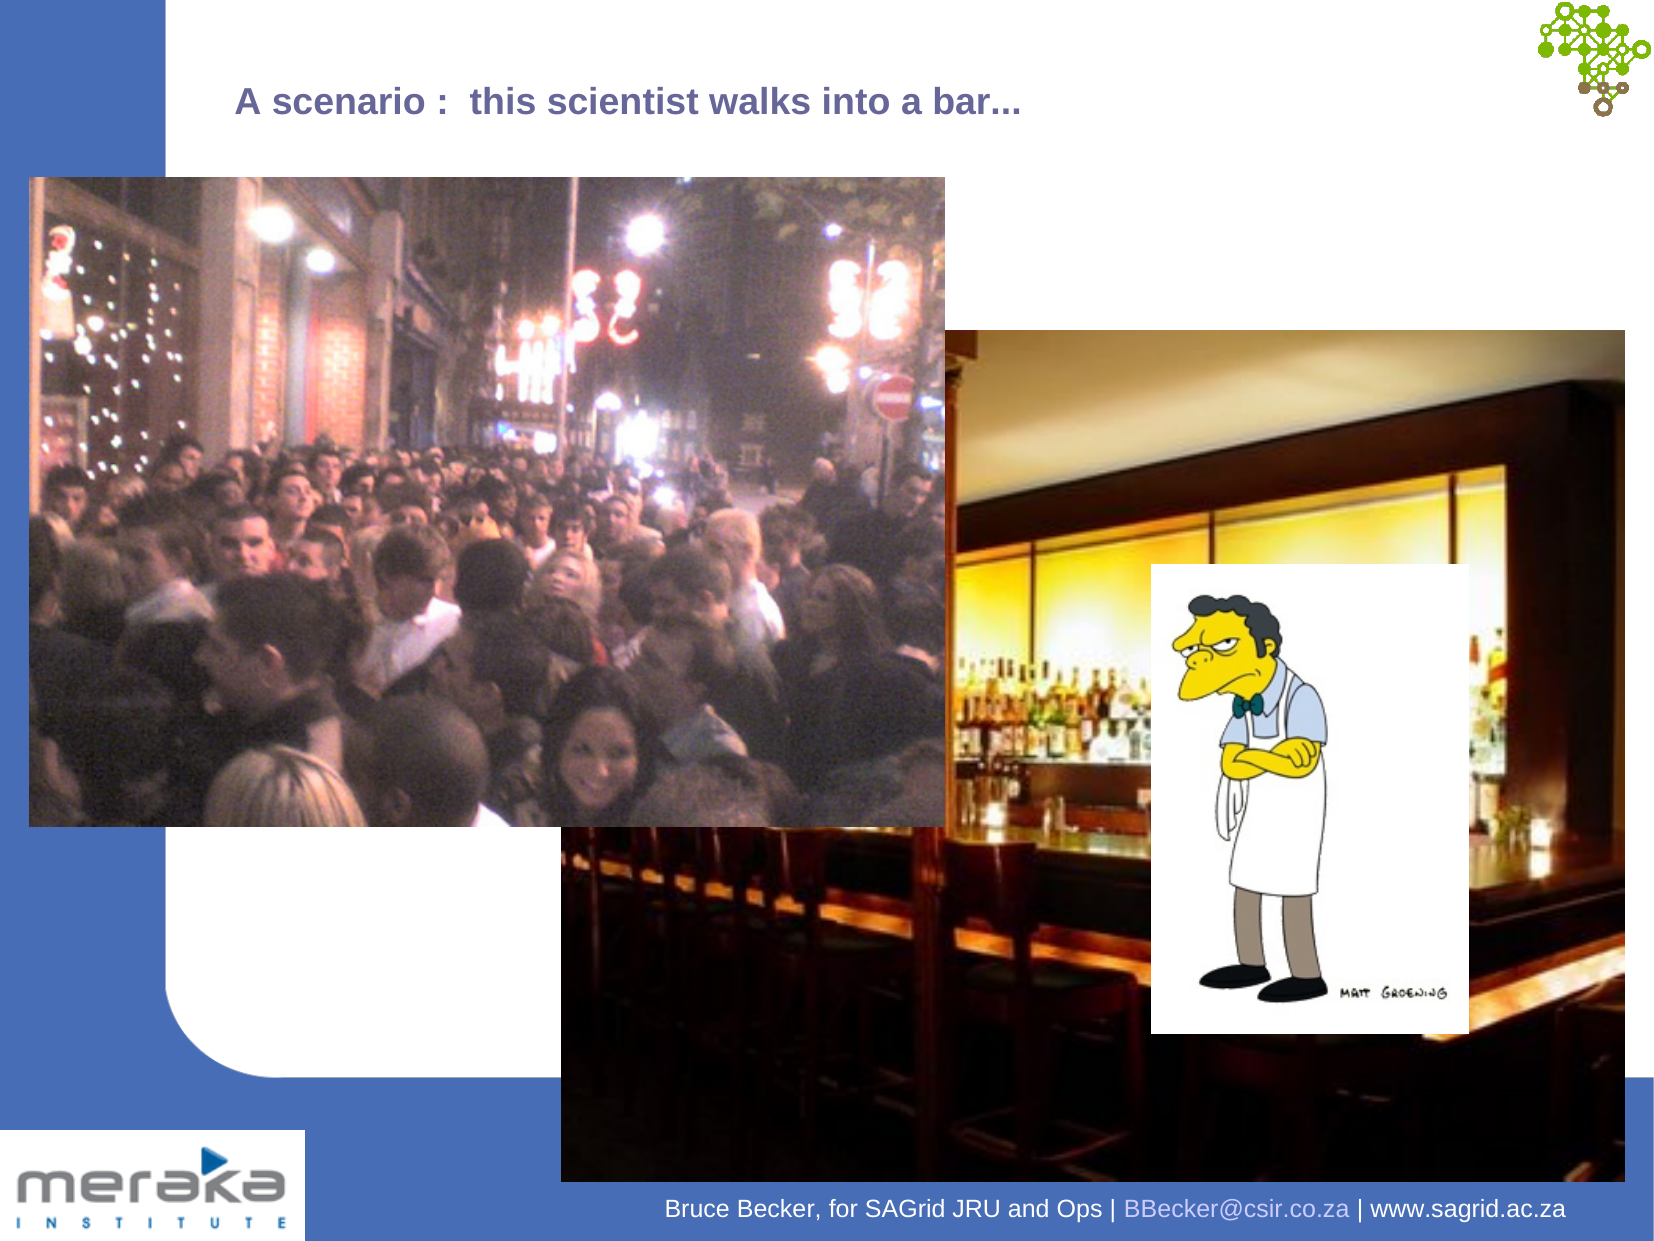

# A scenario : this scientist walks into a bar...
17